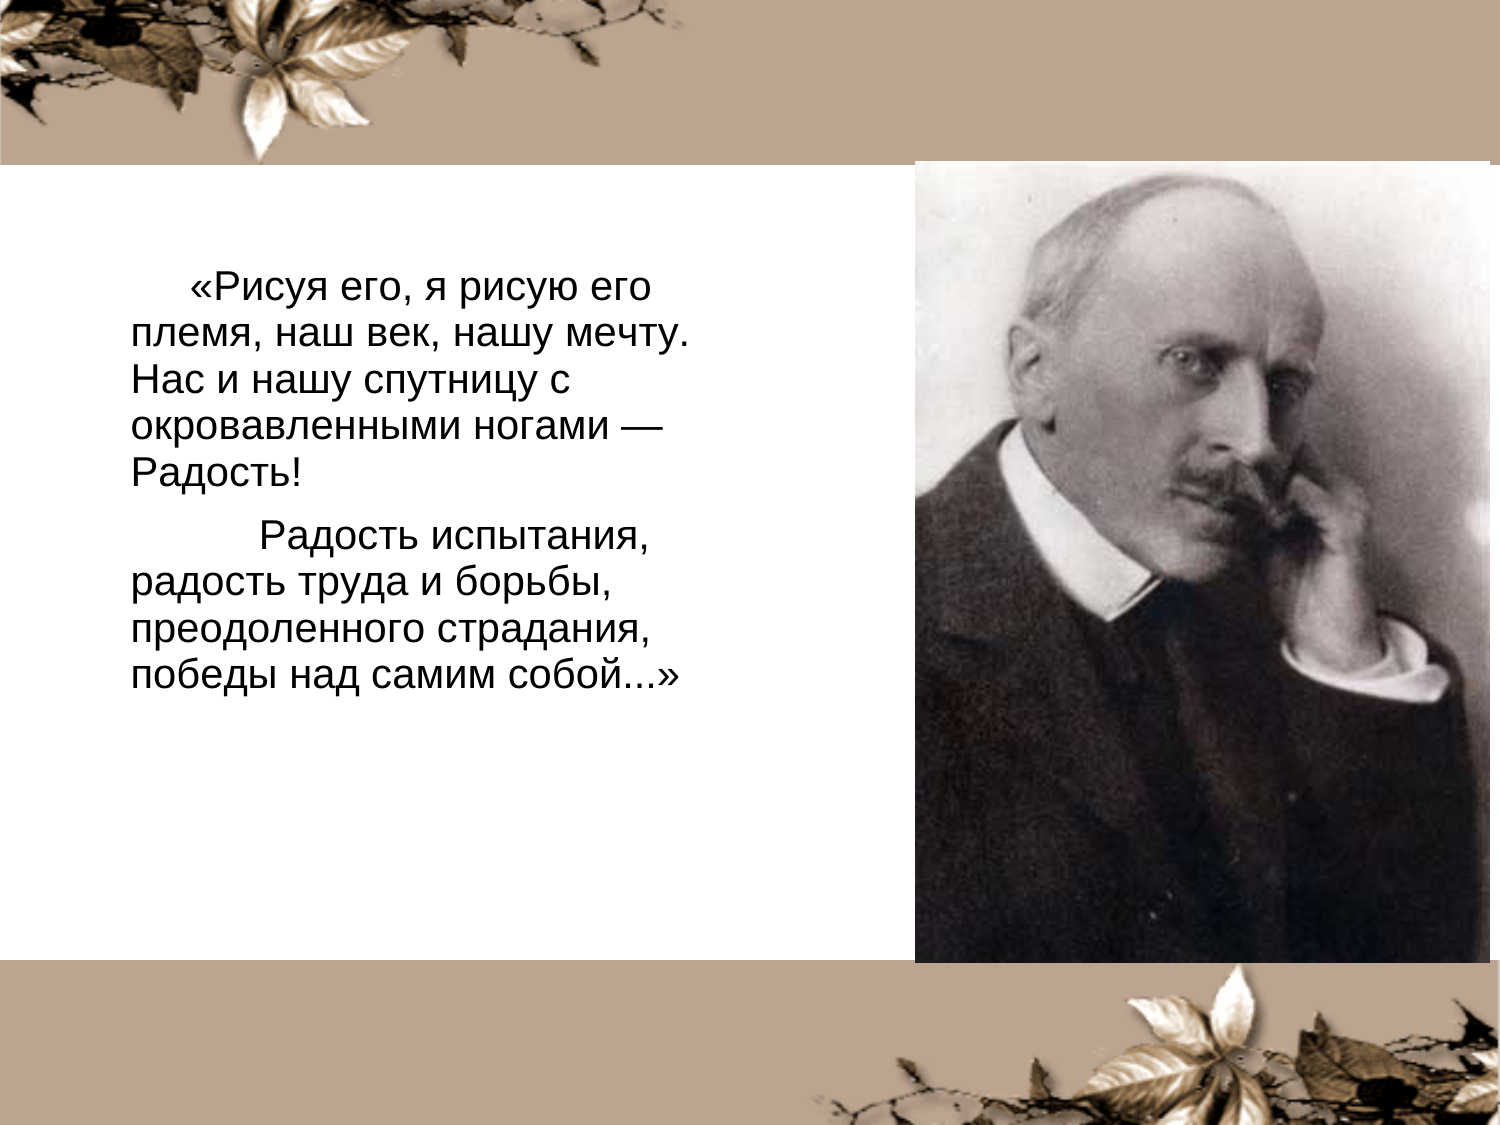

# «Рисуя его, я рисую его племя, наш век, нашу мечту. Нас и нашу спутницу с окровавленными ногами — Радость!
 Радость испытания, радость труда и борьбы, преодоленного страдания, победы над самим собой...»